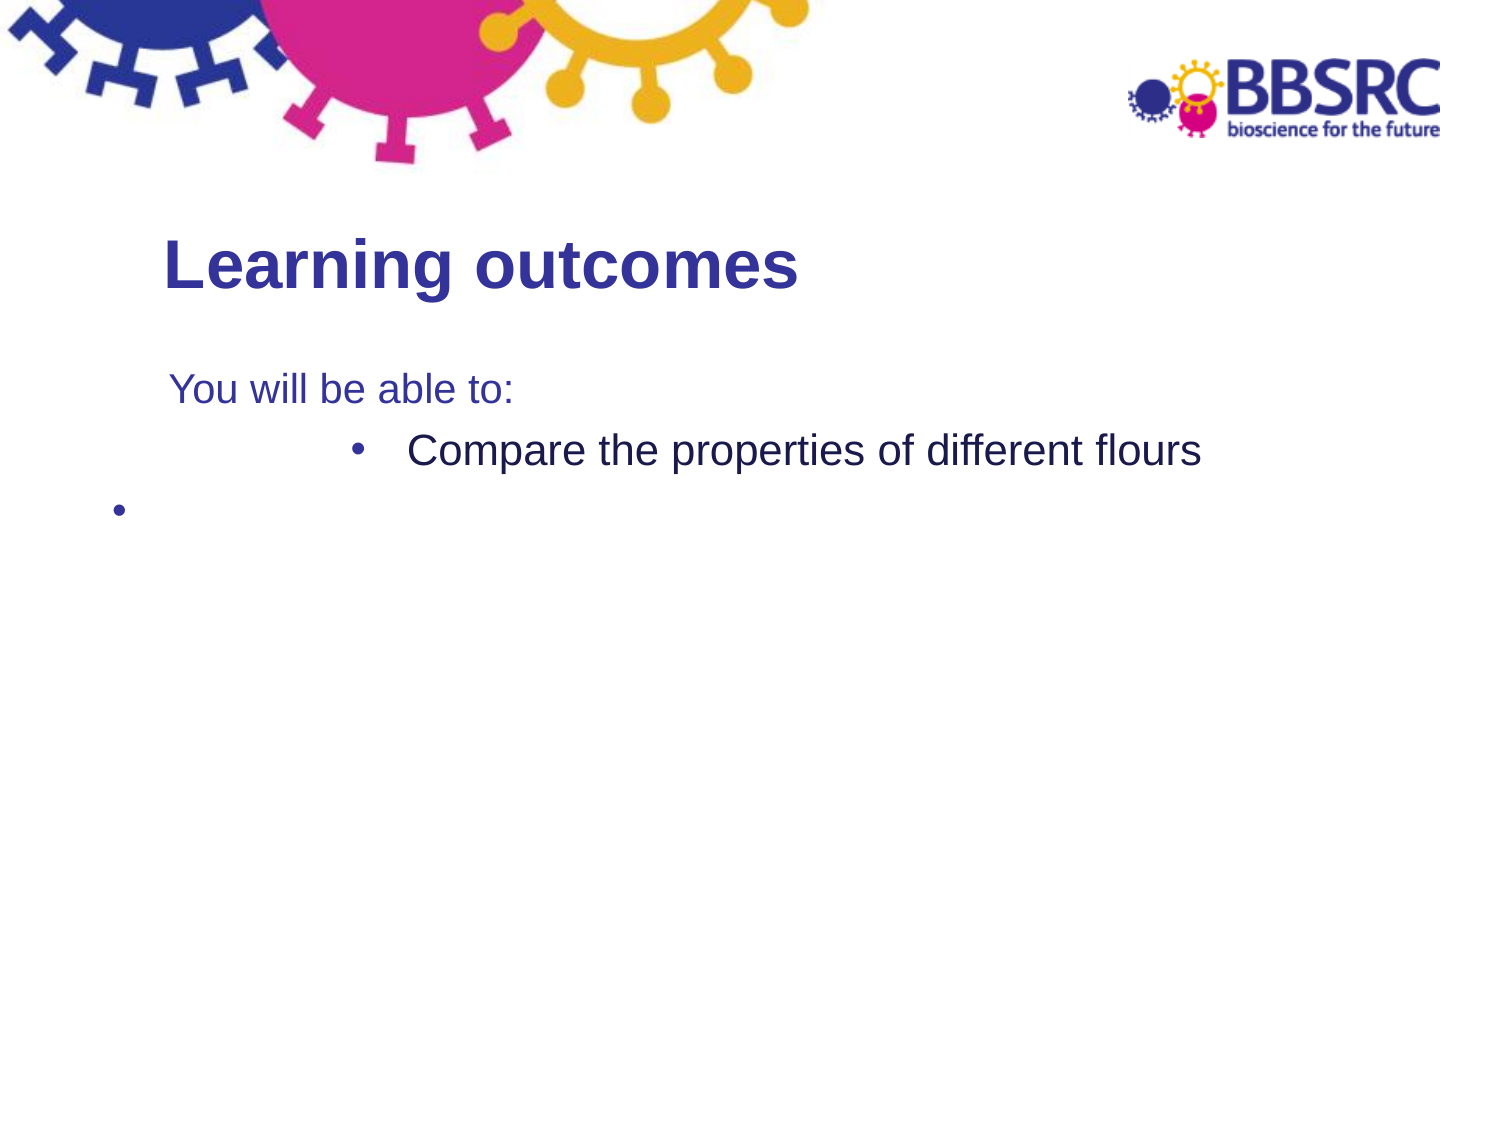

# Learning outcomes
You will be able to:
Compare the properties of different flours